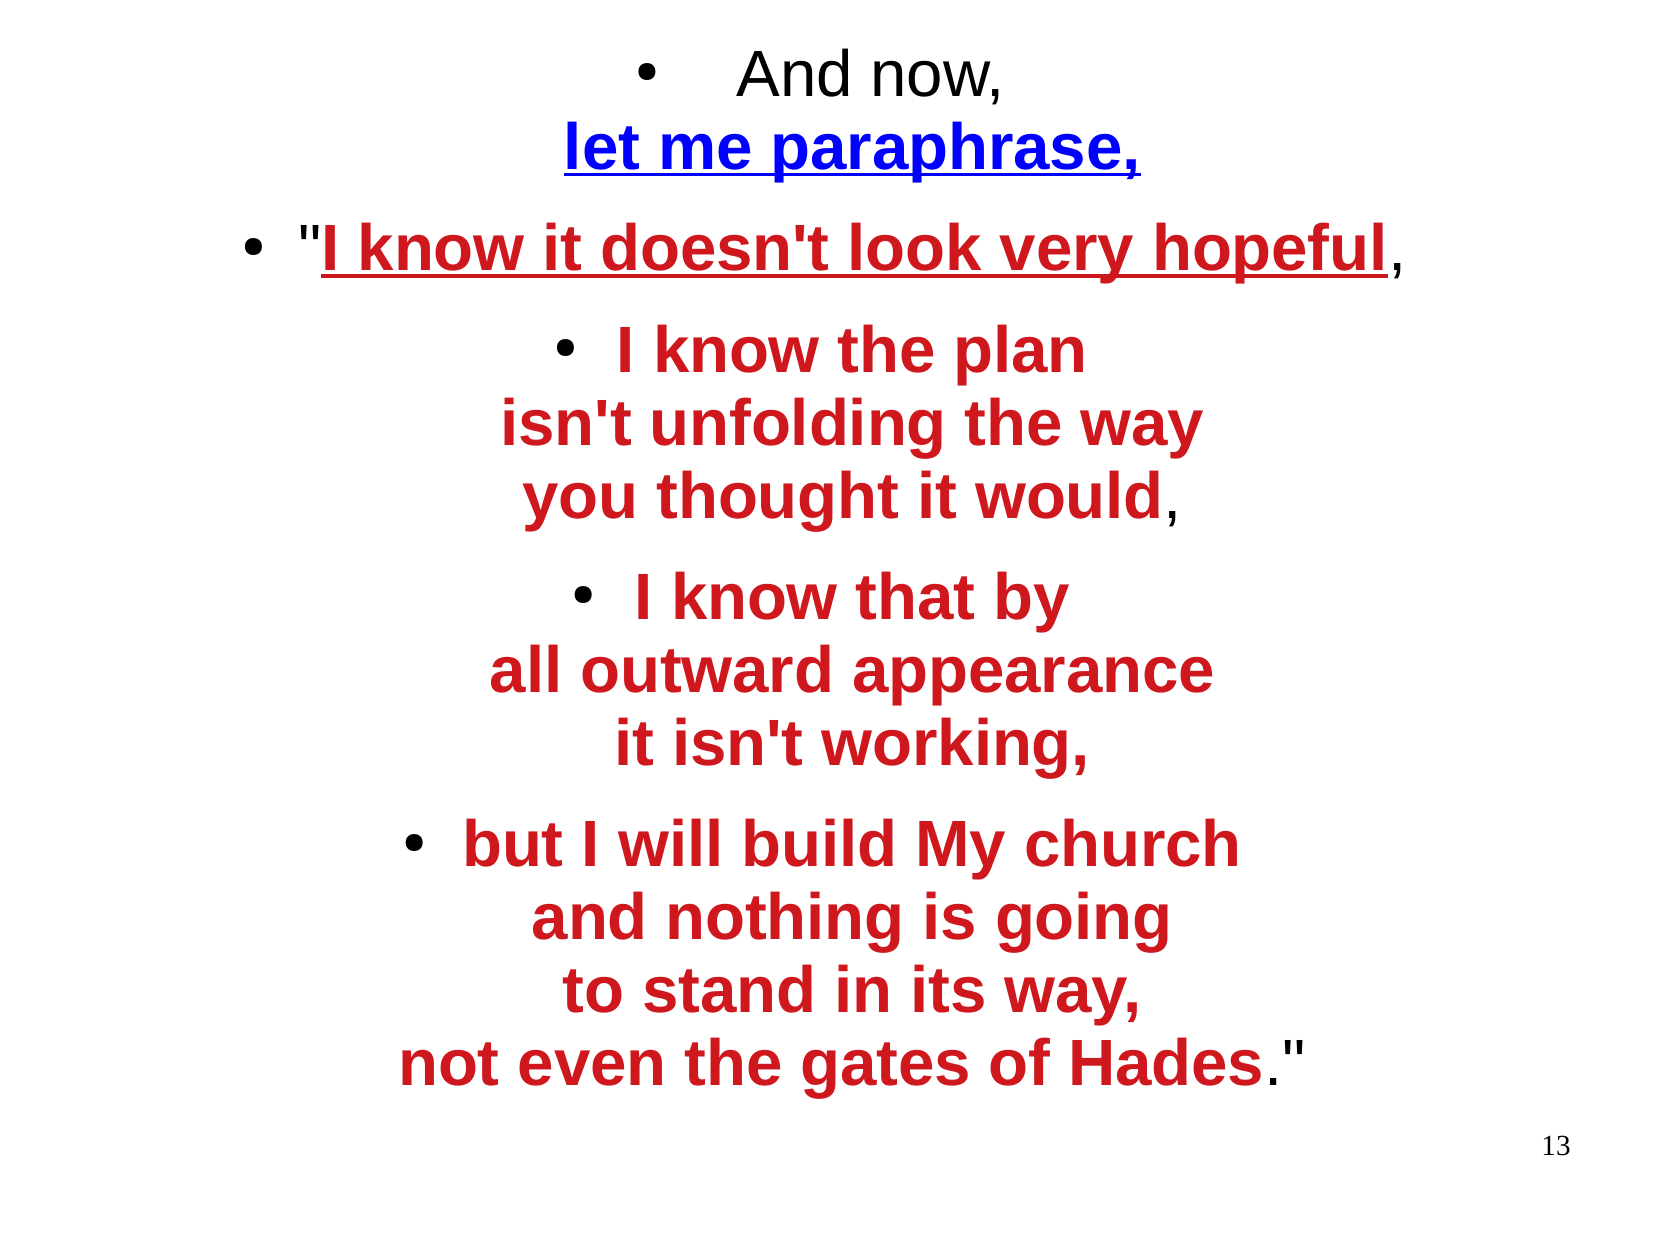

# And now, let me paraphrase,
"I know it doesn't look very hopeful,
I know the plan
isn't unfolding the way
you thought it would,
I know that by
all outward appearance
it isn't working,
but I will build My church
and nothing is going
to stand in its way,
not even the gates of Hades."
13